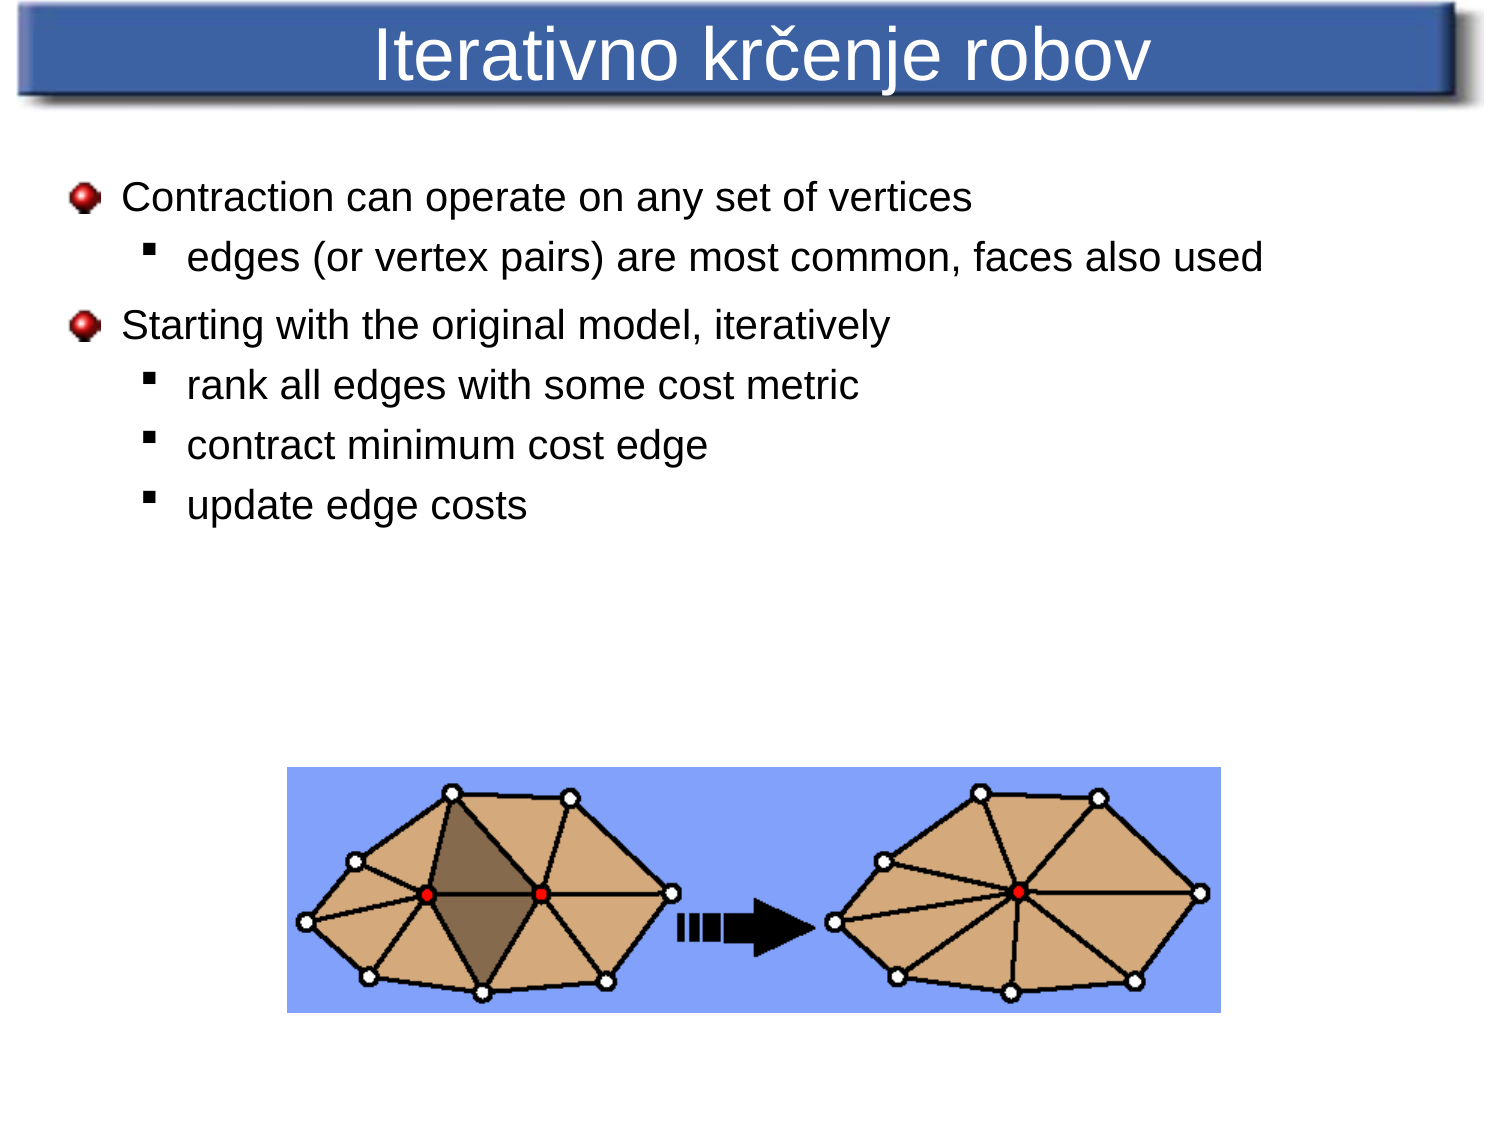

# Iterativno krčenje robov
Contraction can operate on any set of vertices
edges (or vertex pairs) are most common, faces also used
Starting with the original model, iteratively
rank all edges with some cost metric
contract minimum cost edge
update edge costs